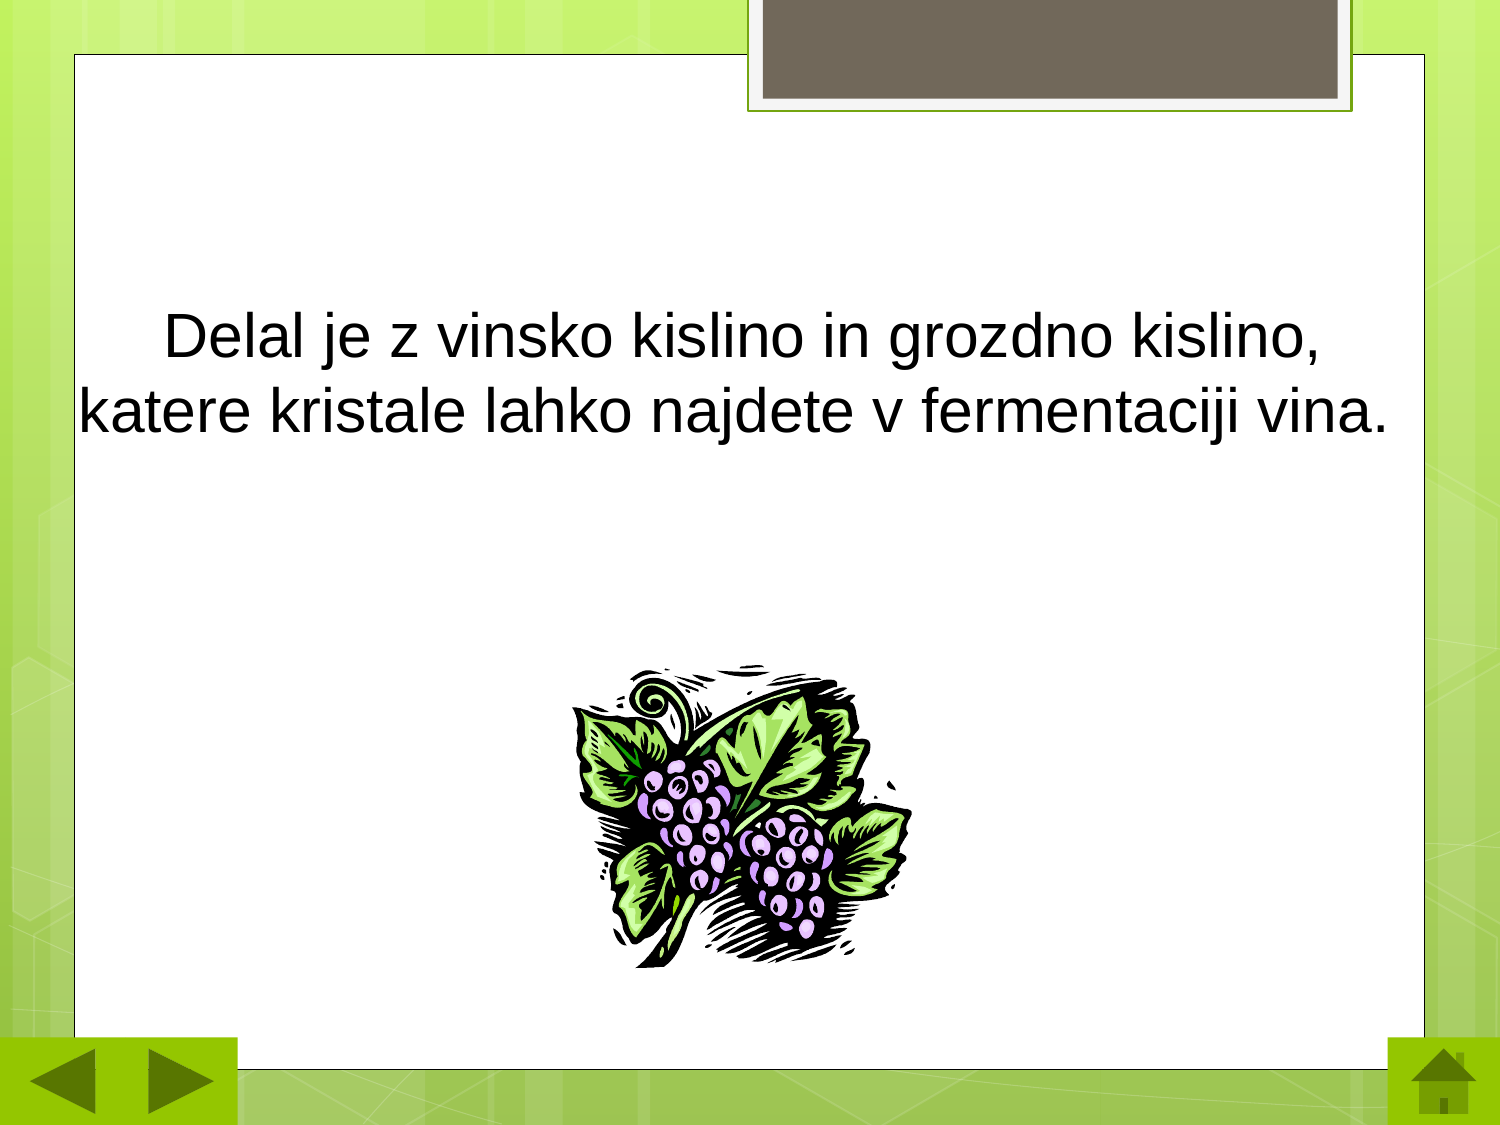

Delal je z vinsko kislino in grozdno kislino, katere kristale lahko najdete v fermentaciji vina.